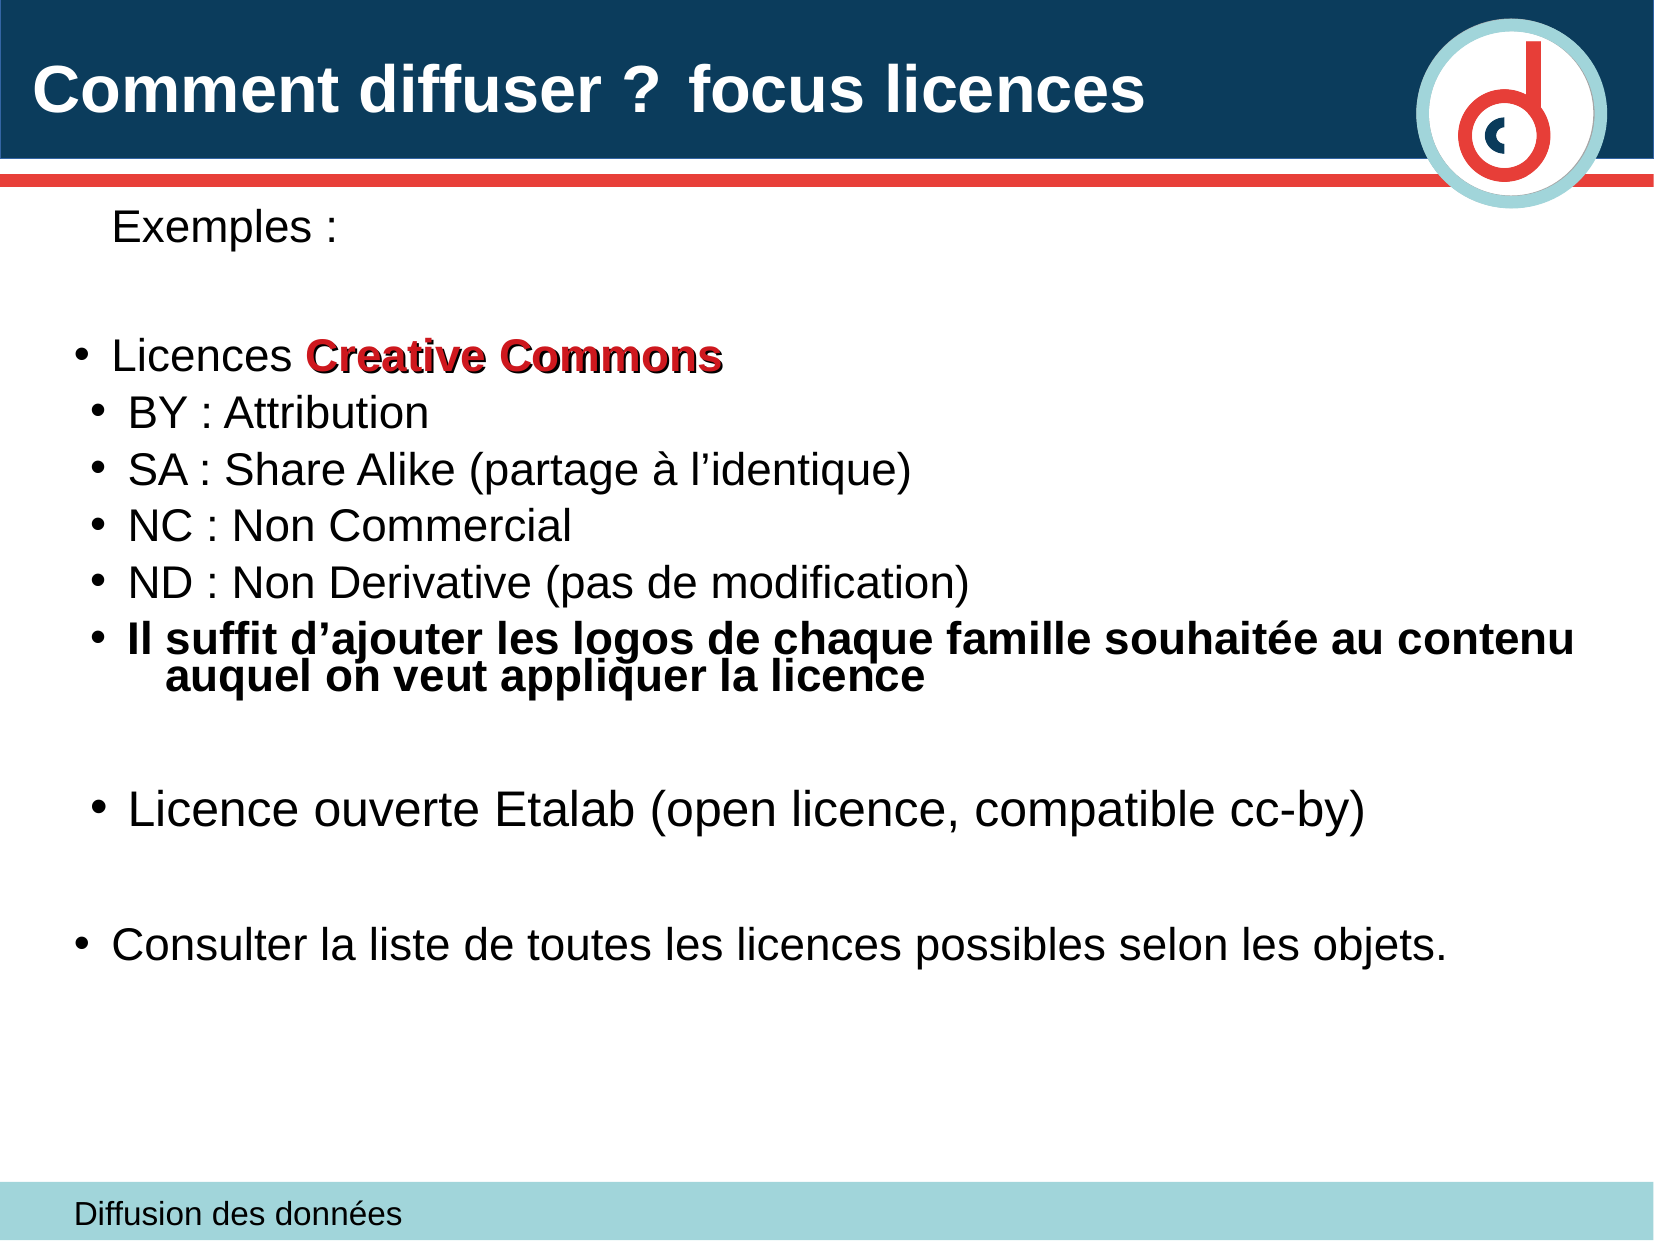

# Comment diffuser ? focus licences
Exemples :
Licences Creative Commons
BY : Attribution
SA : Share Alike (partage à l’identique)
NC : Non Commercial
ND : Non Derivative (pas de modification)
Il suffit d’ajouter les logos de chaque famille souhaitée au contenu auquel on veut appliquer la licence
Licence ouverte Etalab (open licence, compatible cc-by)
Consulter la liste de toutes les licences possibles selon les objets.
Diffusion des données